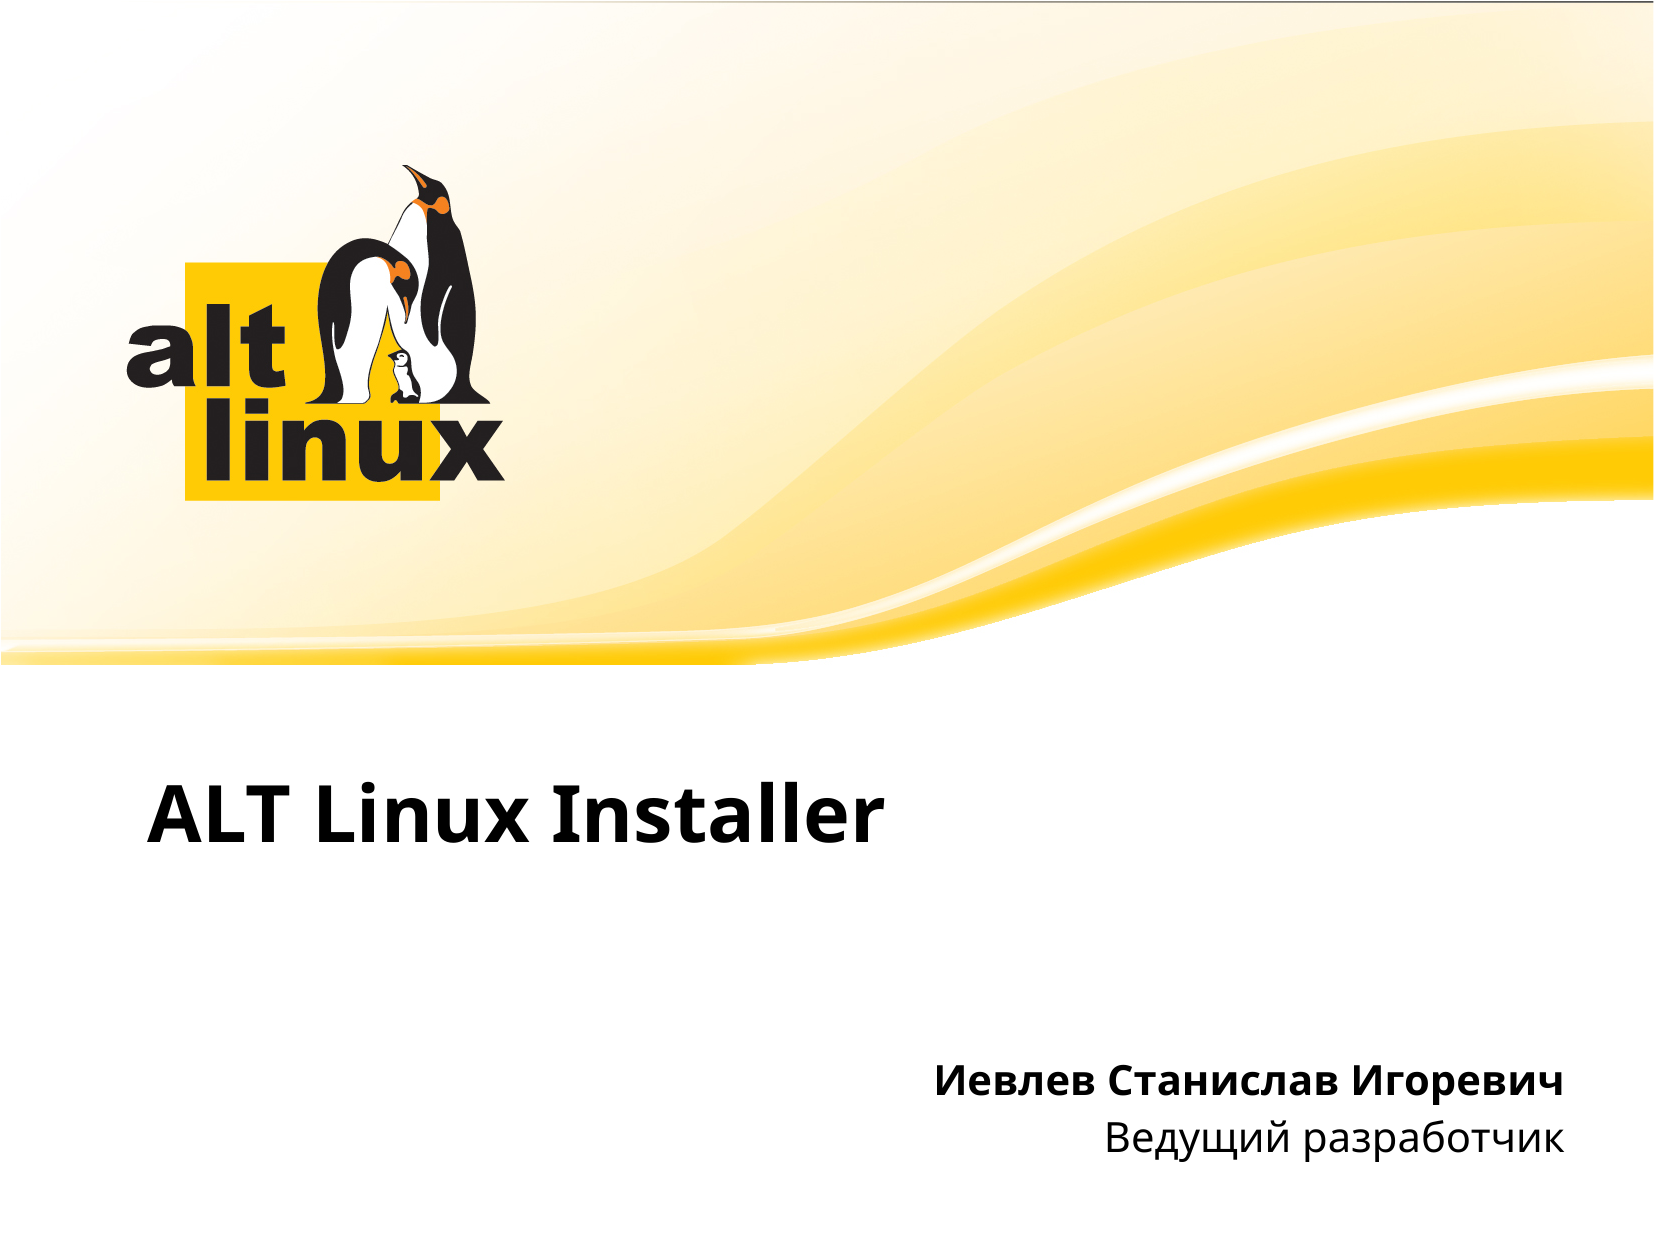

# ALT Linux Installer
Иевлев Станислав Игоревич
Ведущий разработчик